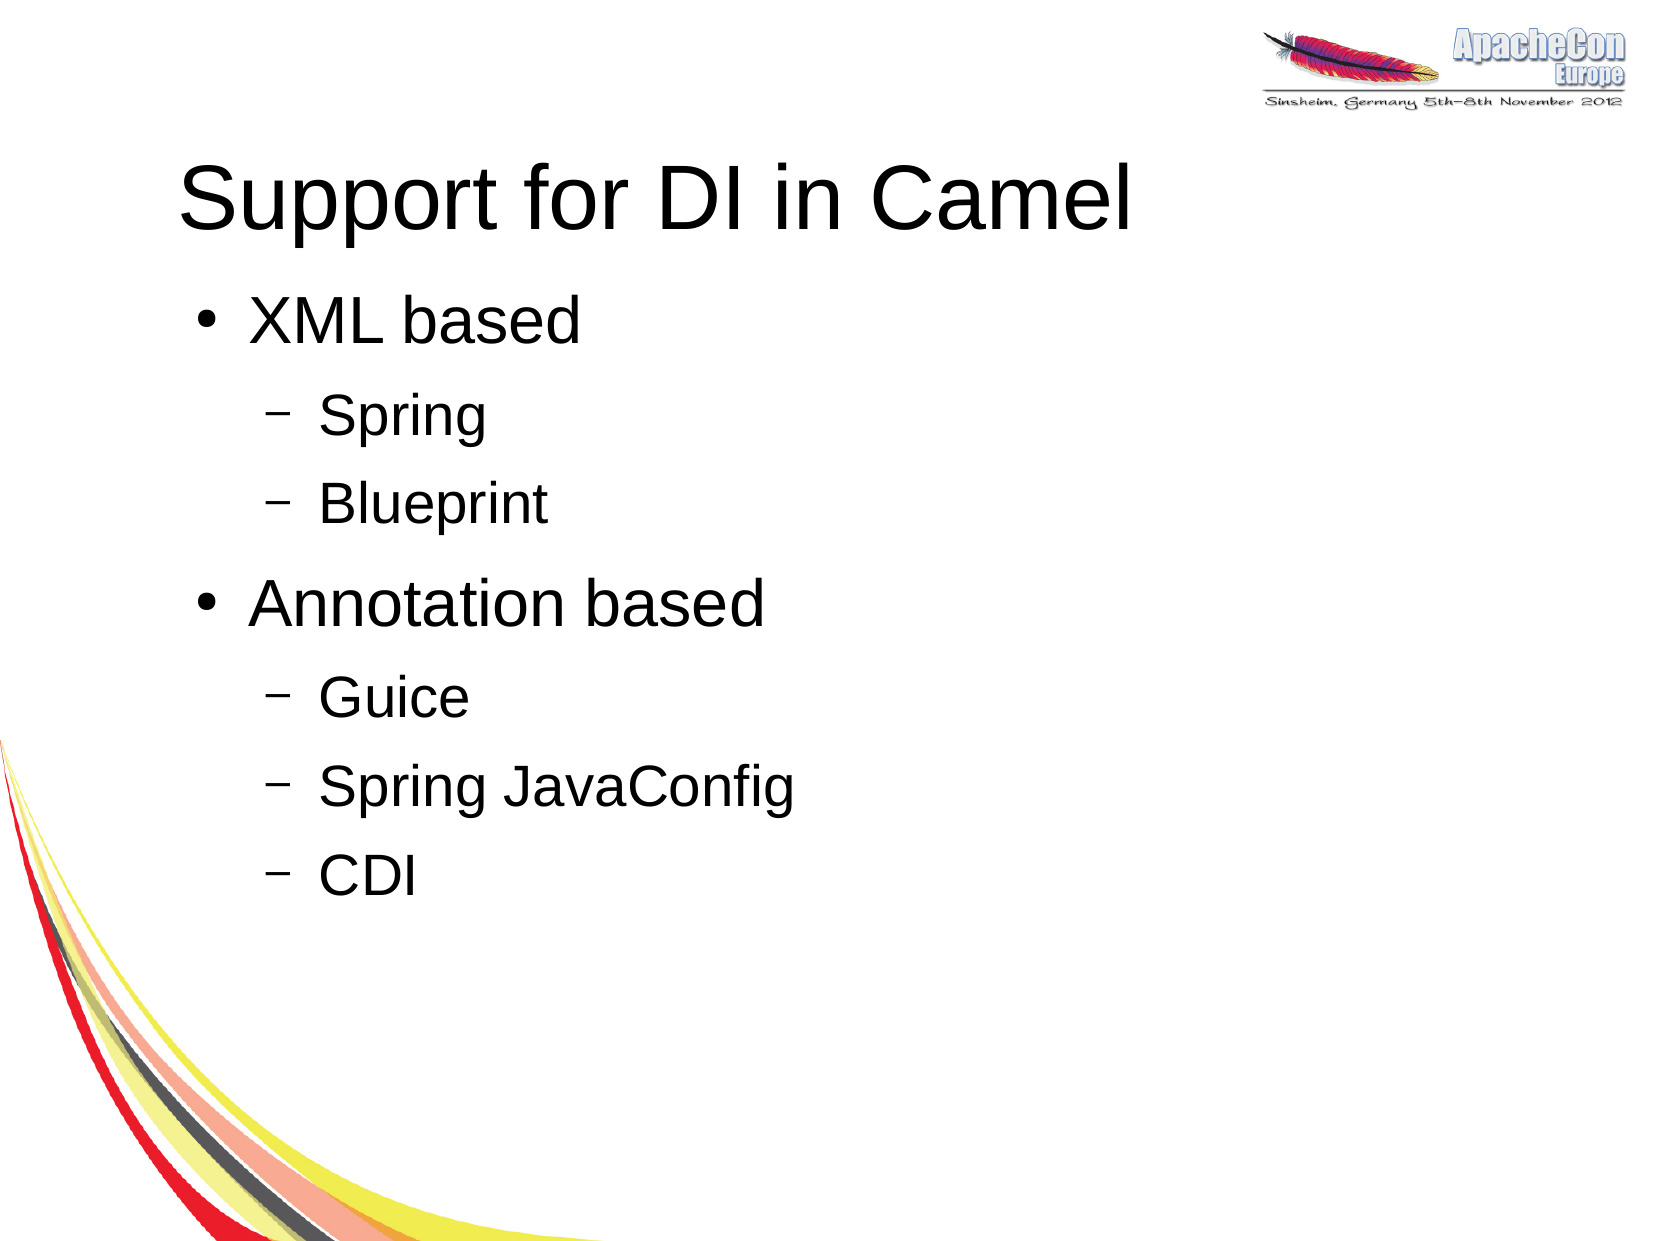

# Support for DI in Camel
XML based
Spring
Blueprint
Annotation based
Guice
Spring JavaConfig
CDI